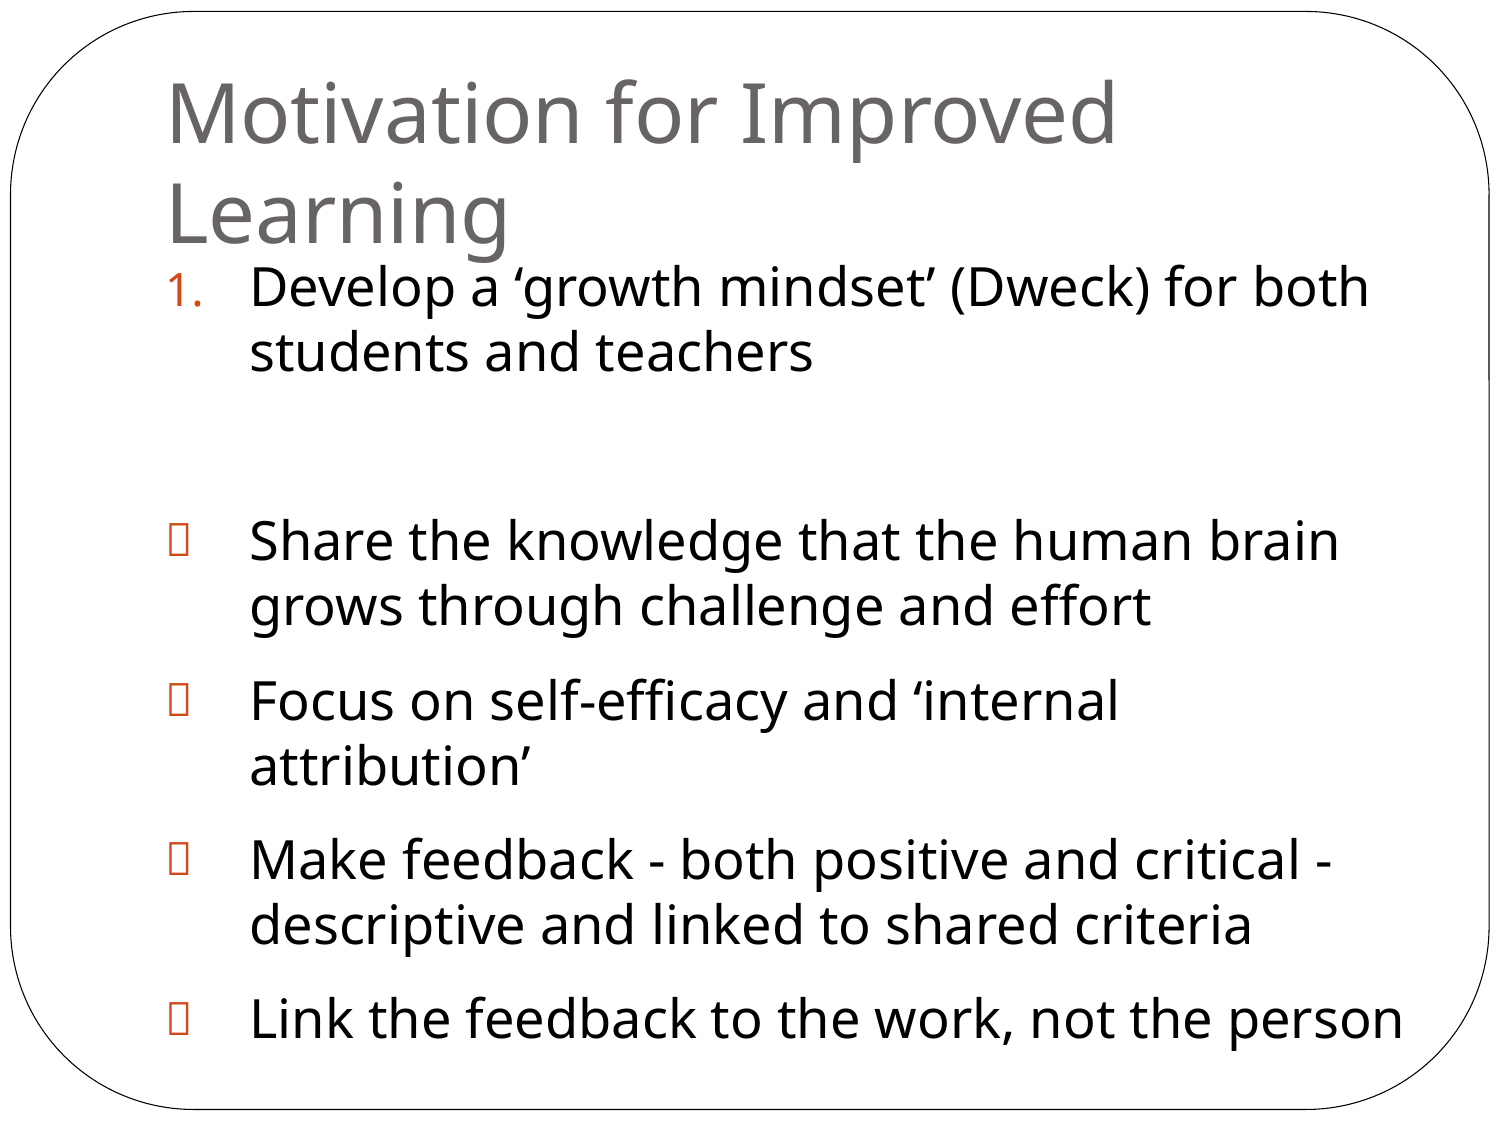

# Motivation for Improved Learning
Develop a ‘growth mindset’ (Dweck) for both students and teachers
Share the knowledge that the human brain grows through challenge and effort
Focus on self-efficacy and ‘internal attribution’
Make feedback - both positive and critical - descriptive and linked to shared criteria
Link the feedback to the work, not the person